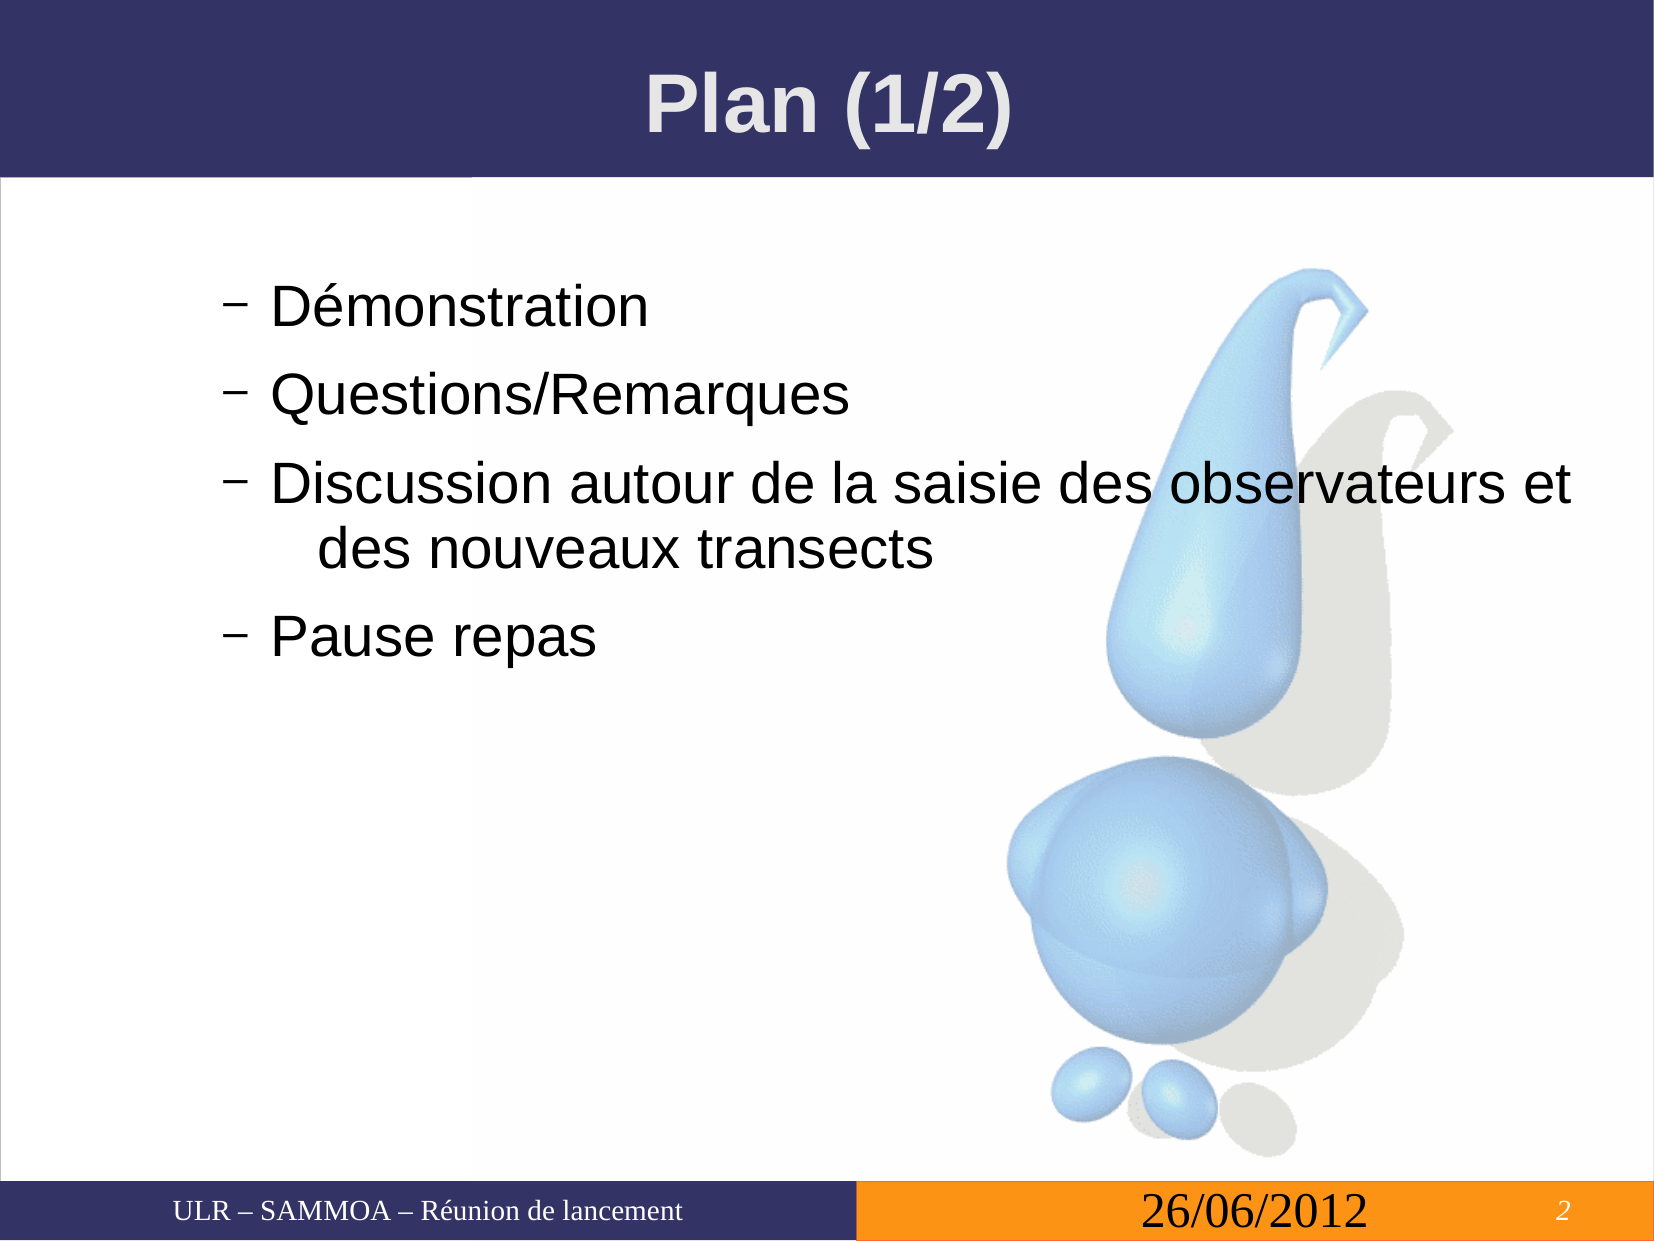

# Plan (1/2)
Démonstration
Questions/Remarques
Discussion autour de la saisie des observateurs et des nouveaux transects
Pause repas
2